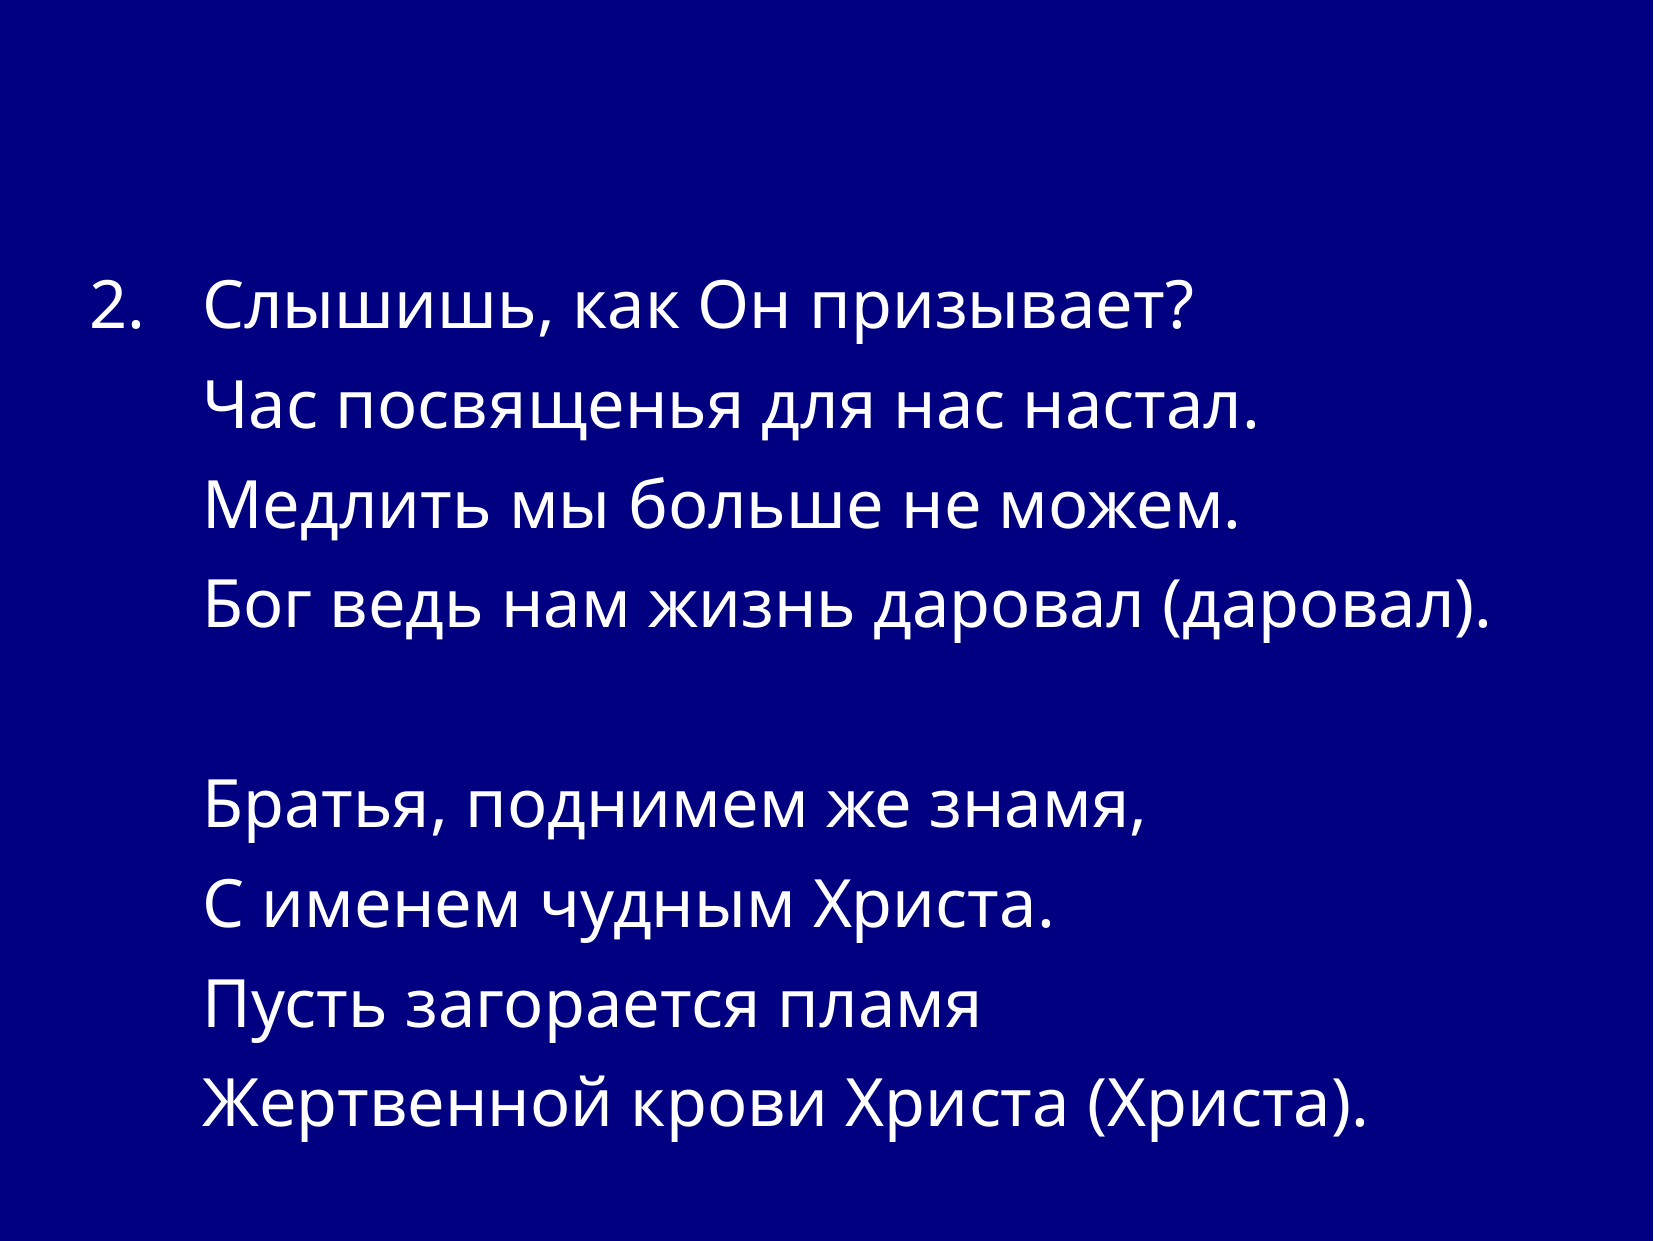

2.	Слышишь, как Он призывает?
	Час посвященья для нас настал.
	Медлить мы больше не можем.
	Бог ведь нам жизнь даровал (даровал).
	Братья, поднимем же знамя,
	С именем чудным Христа.
	Пусть загорается пламя
	Жертвенной крови Христа (Христа).